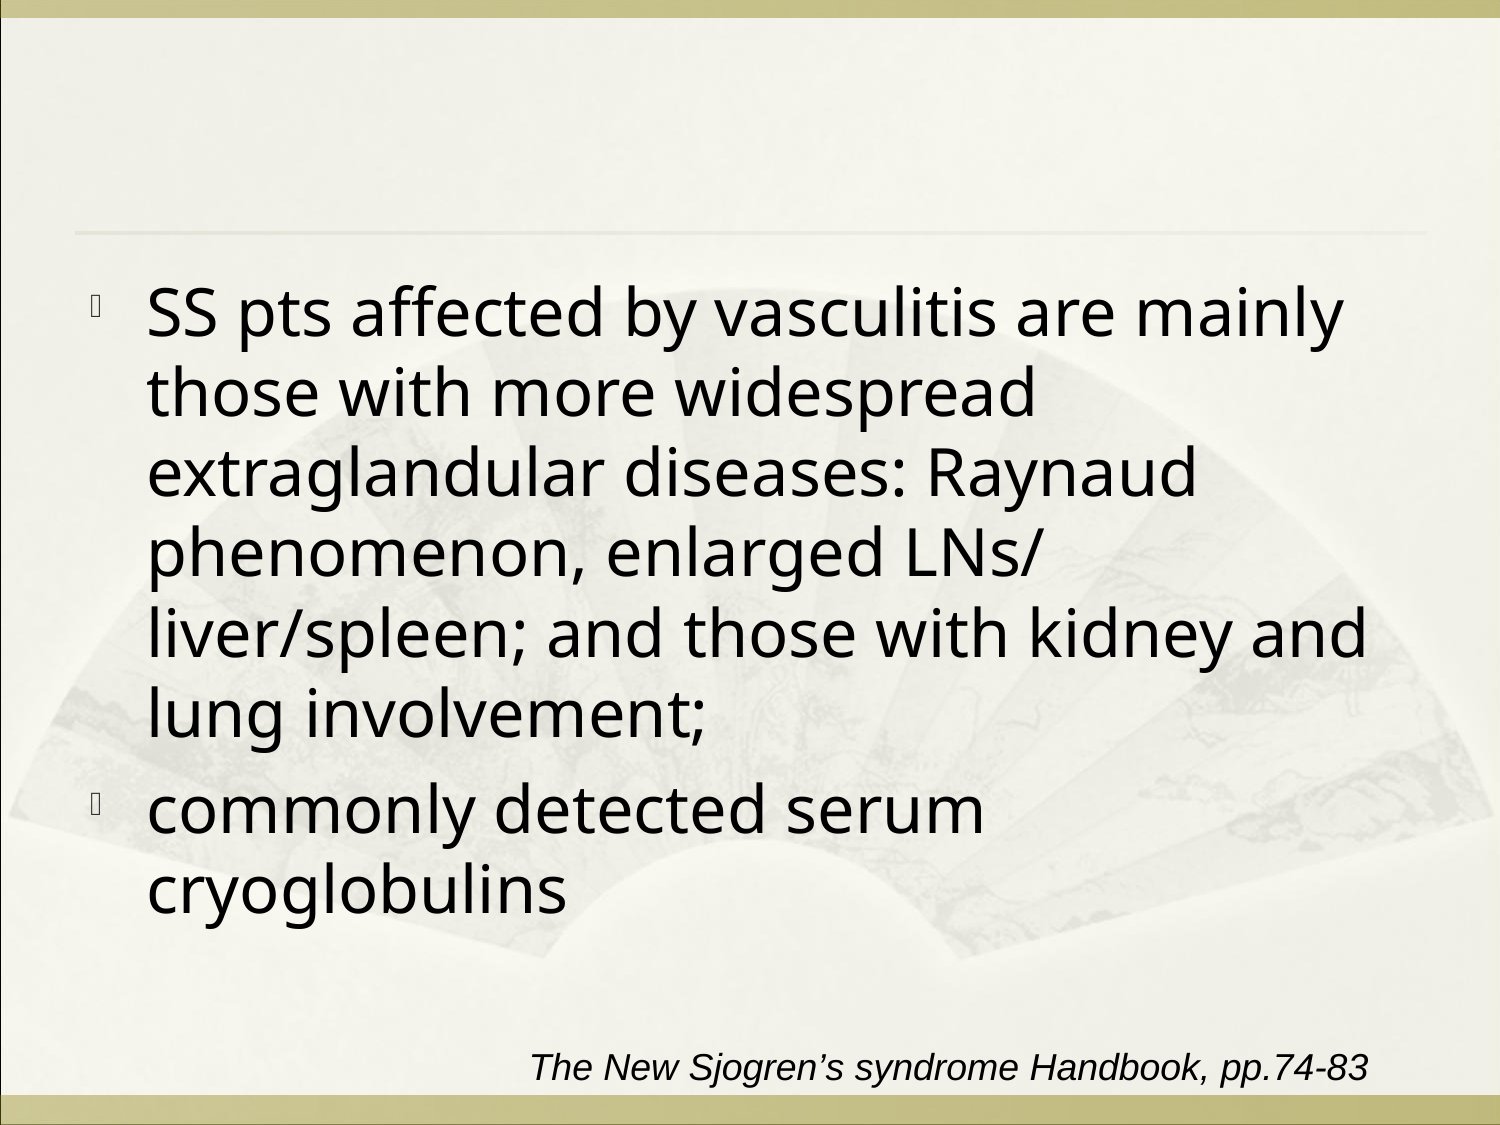

#
SS pts affected by vasculitis are mainly those with more widespread extraglandular diseases: Raynaud phenomenon, enlarged LNs/ liver/spleen; and those with kidney and lung involvement;
commonly detected serum cryoglobulins
The New Sjogren’s syndrome Handbook, pp.74-83